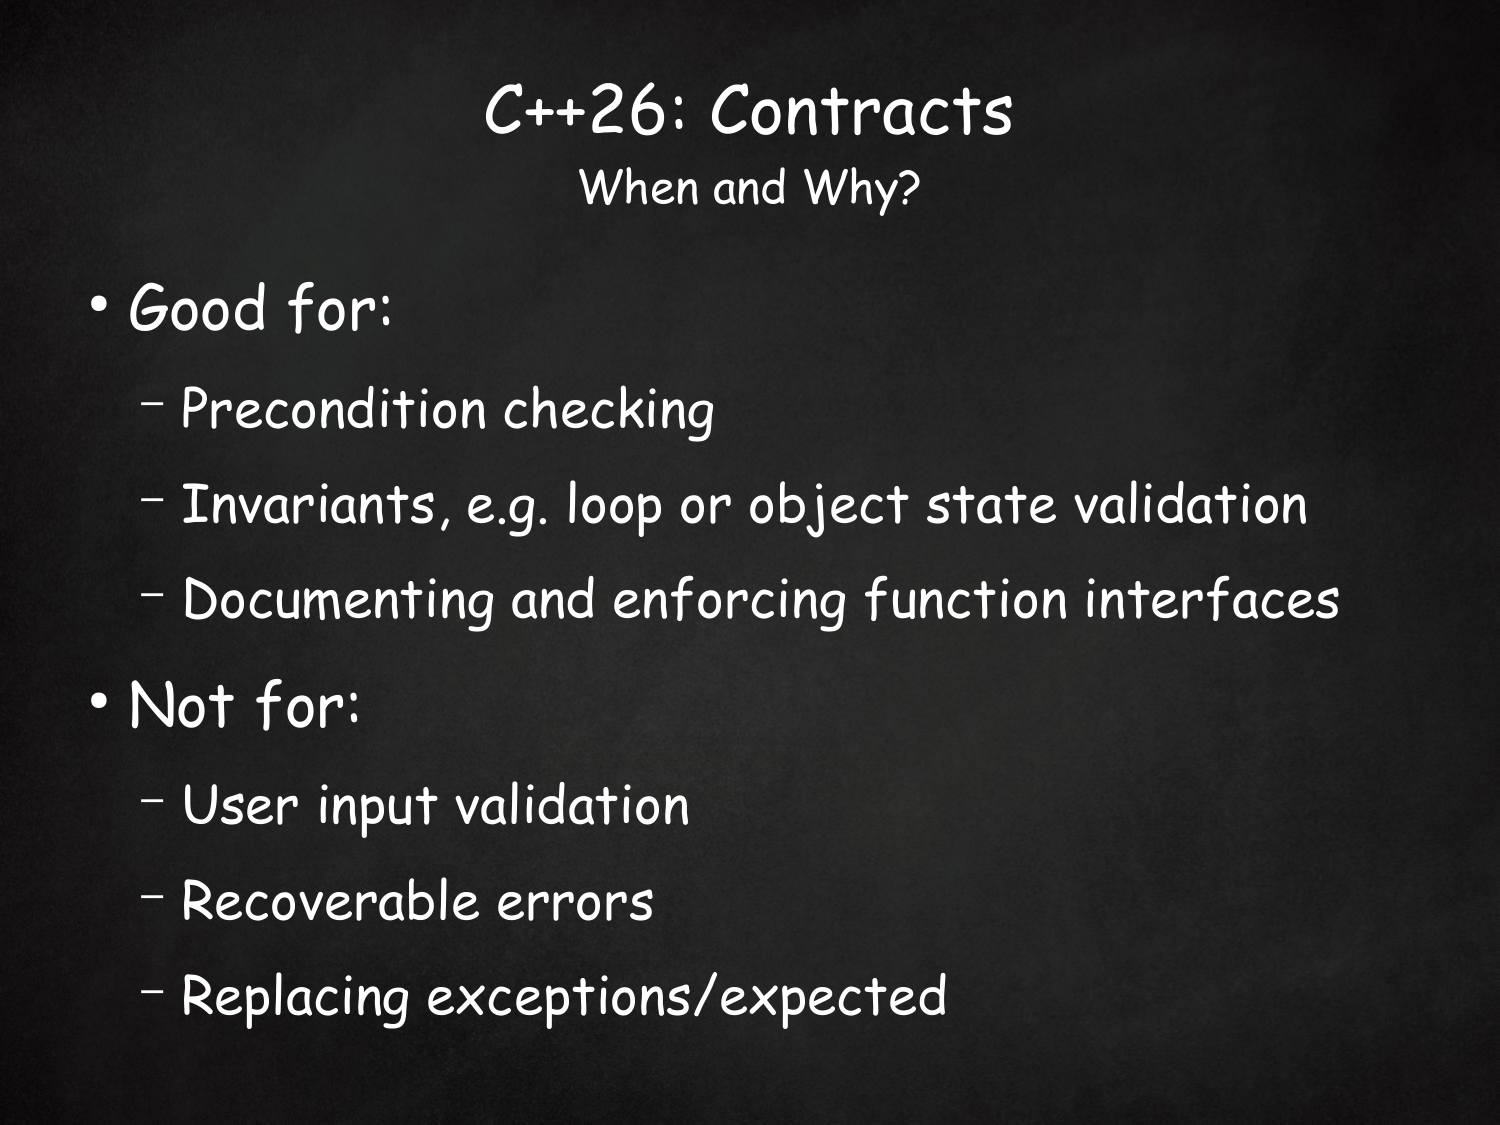

# C++26: Contracts When and Why?
Good for:
Precondition checking
Invariants, e.g. loop or object state validation
Documenting and enforcing function interfaces
Not for:
User input validation
Recoverable errors
Replacing exceptions/expected